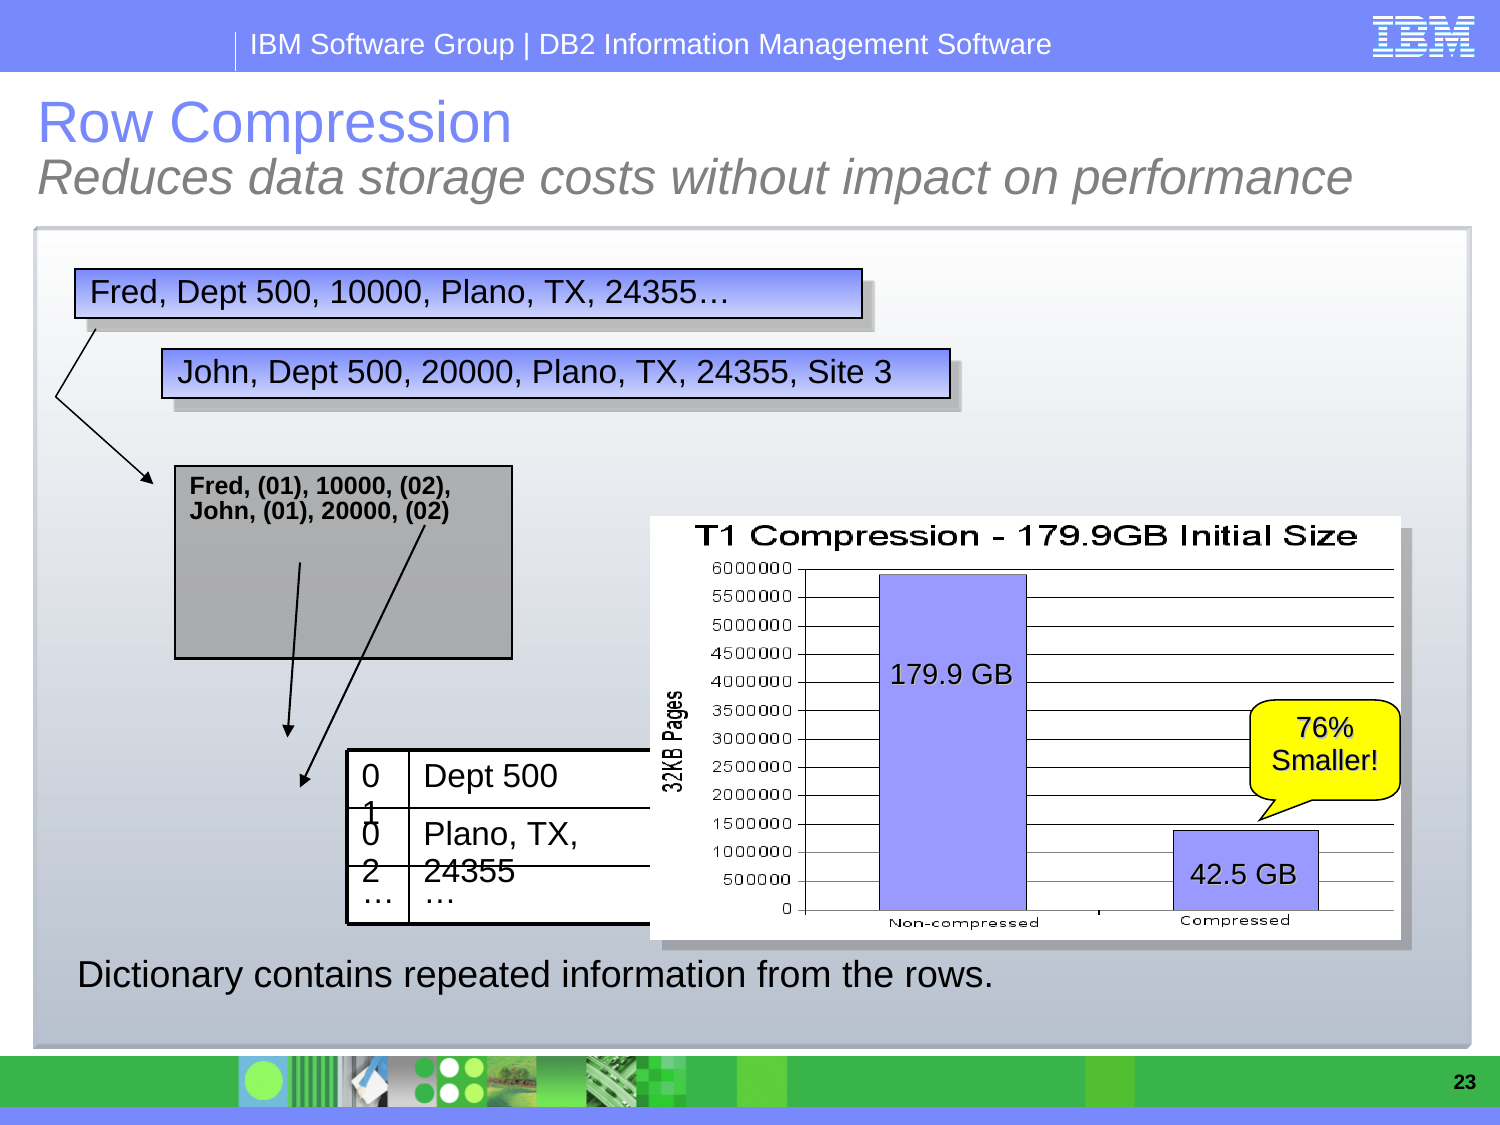

# Row Compression Reduces data storage costs without impact on performance
Fred, Dept 500, 10000, Plano, TX, 24355…
John, Dept 500, 20000, Plano, TX, 24355, Site 3
Fred, (01), 10000, (02), John, (01), 20000, (02)
179.9 GB
76% Smaller!
01
Dept 500
02
Plano, TX, 24355
…
…
42.5 GB
Dictionary contains repeated information from the rows.
23